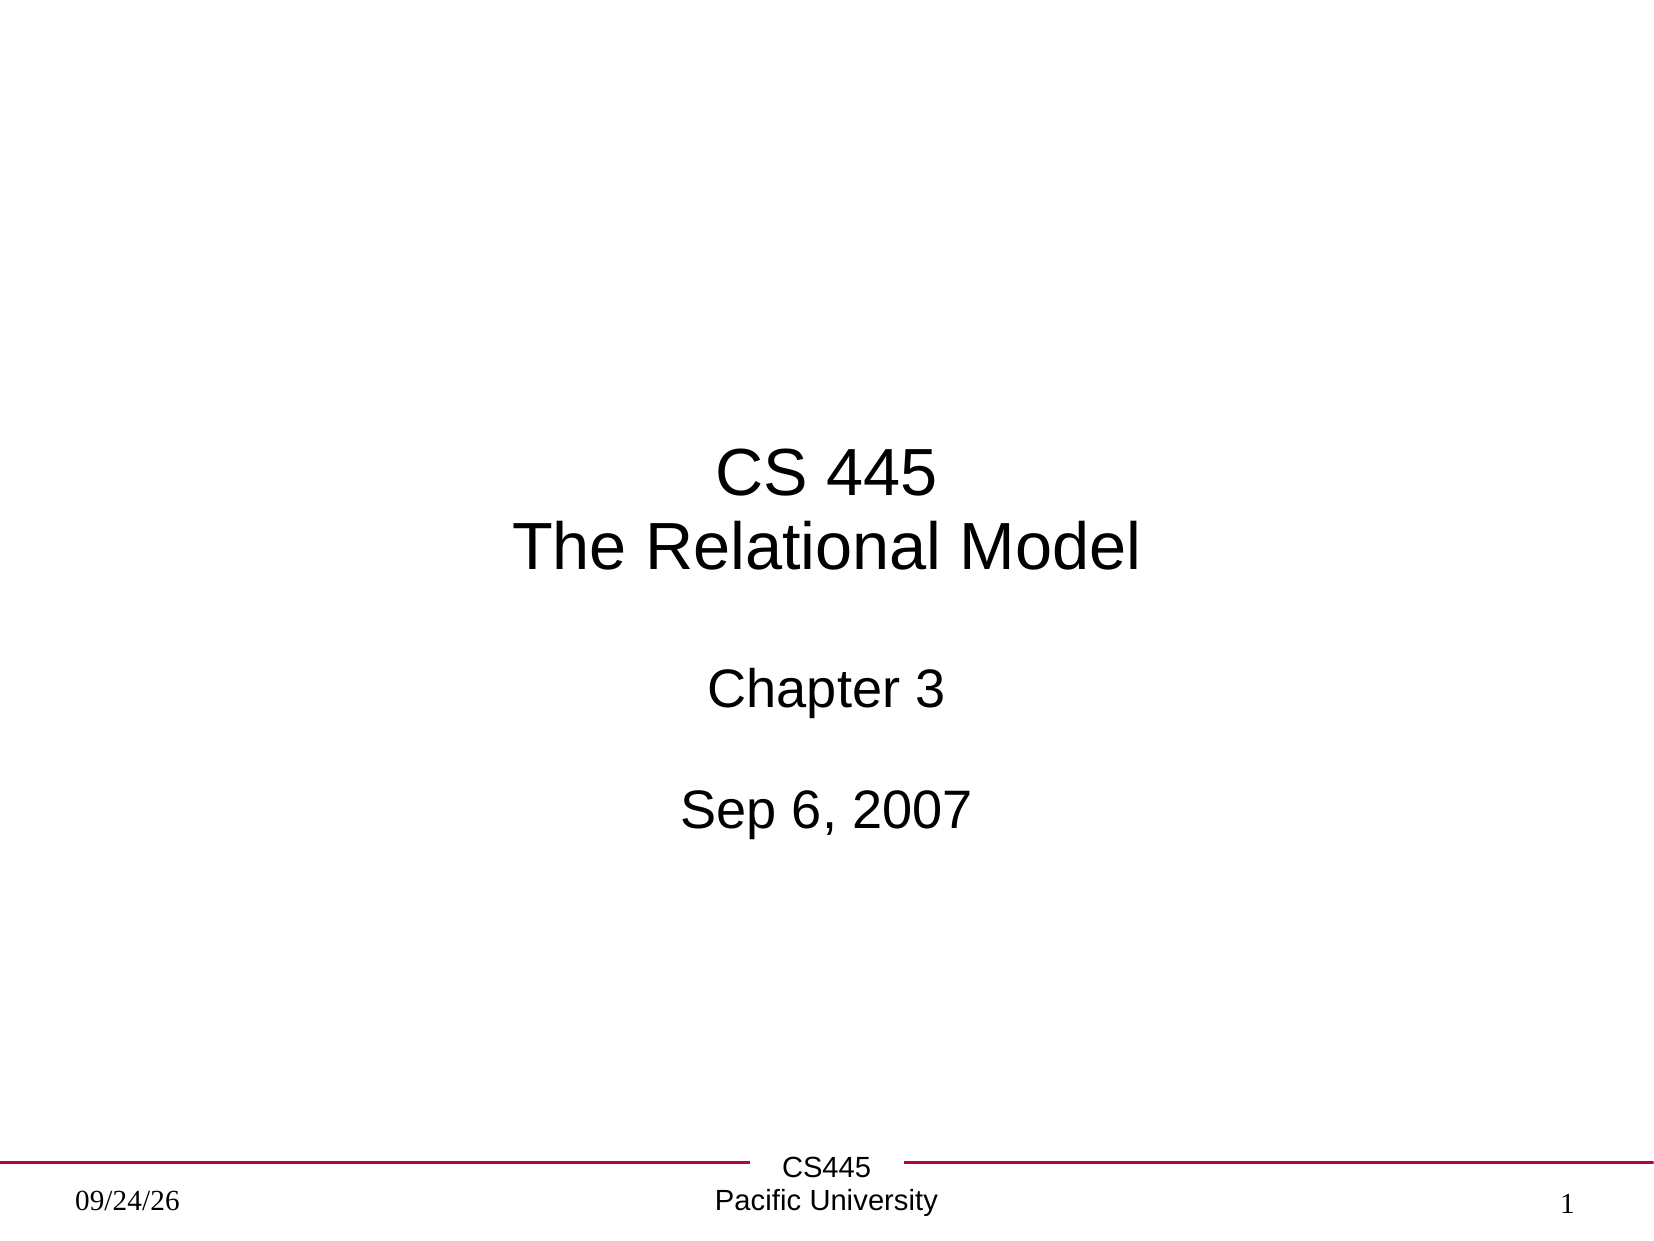

#
CS 445
The Relational Model
Chapter 3
Sep 6, 2007